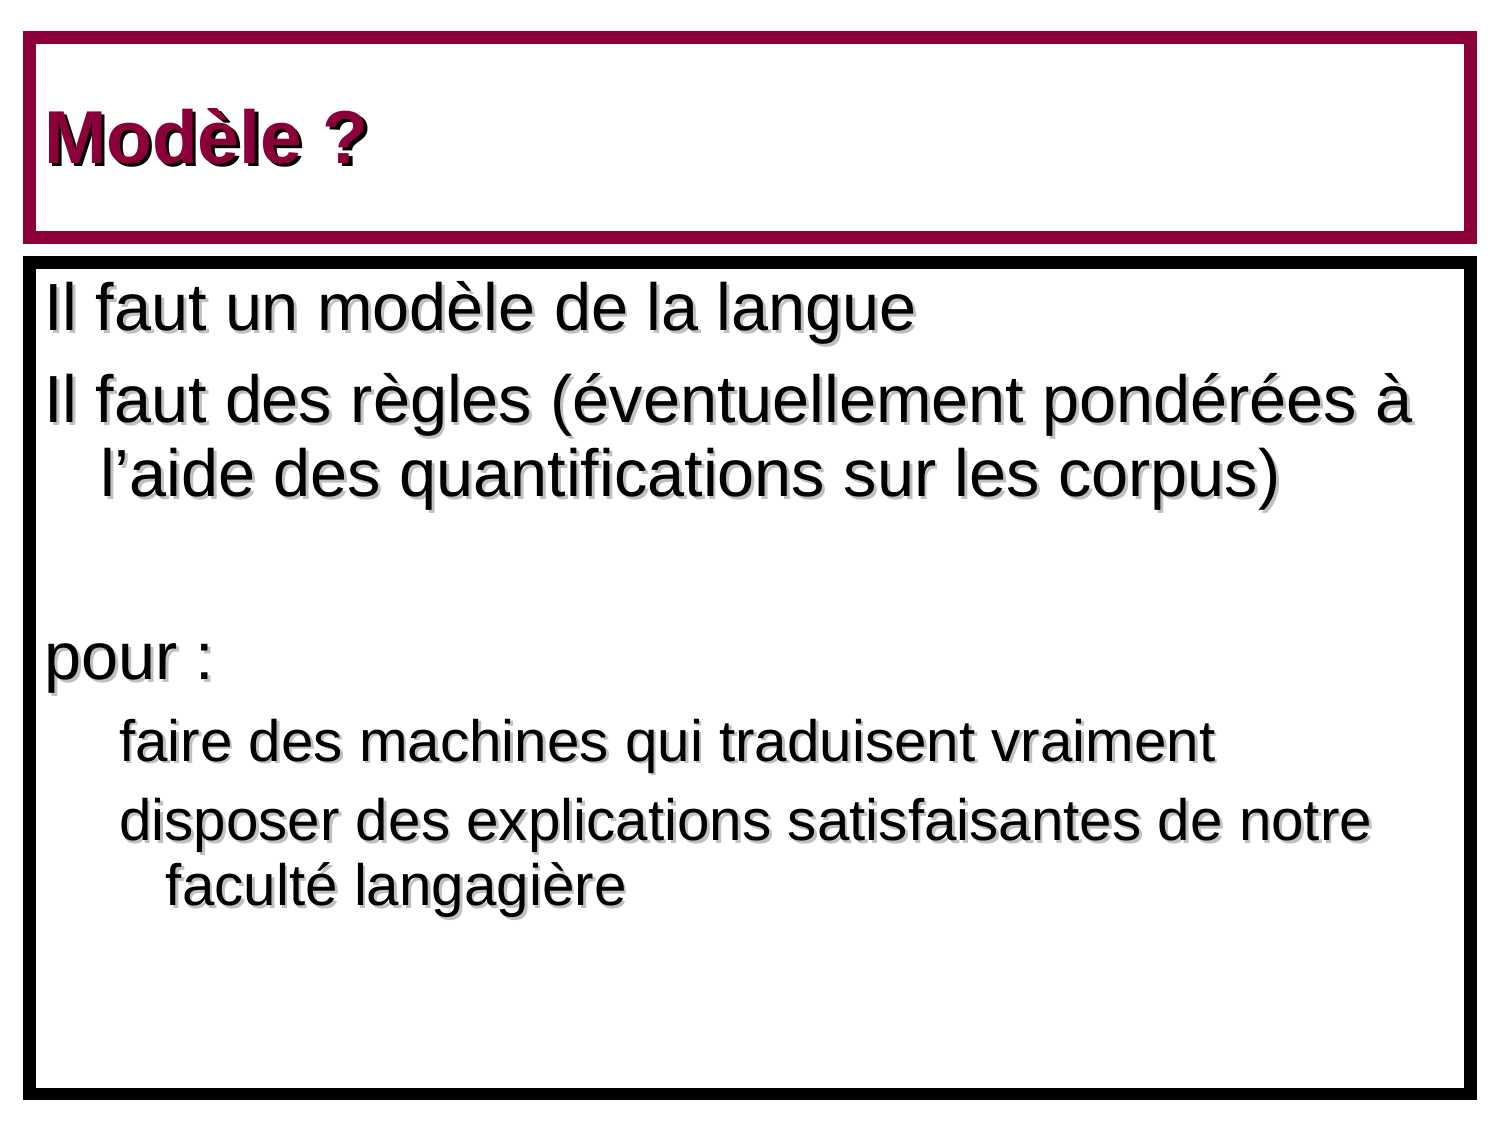

# Modèle ?
Il faut un modèle de la langue
Il faut des règles (éventuellement pondérées à l’aide des quantifications sur les corpus)
pour :
faire des machines qui traduisent vraiment
disposer des explications satisfaisantes de notre faculté langagière